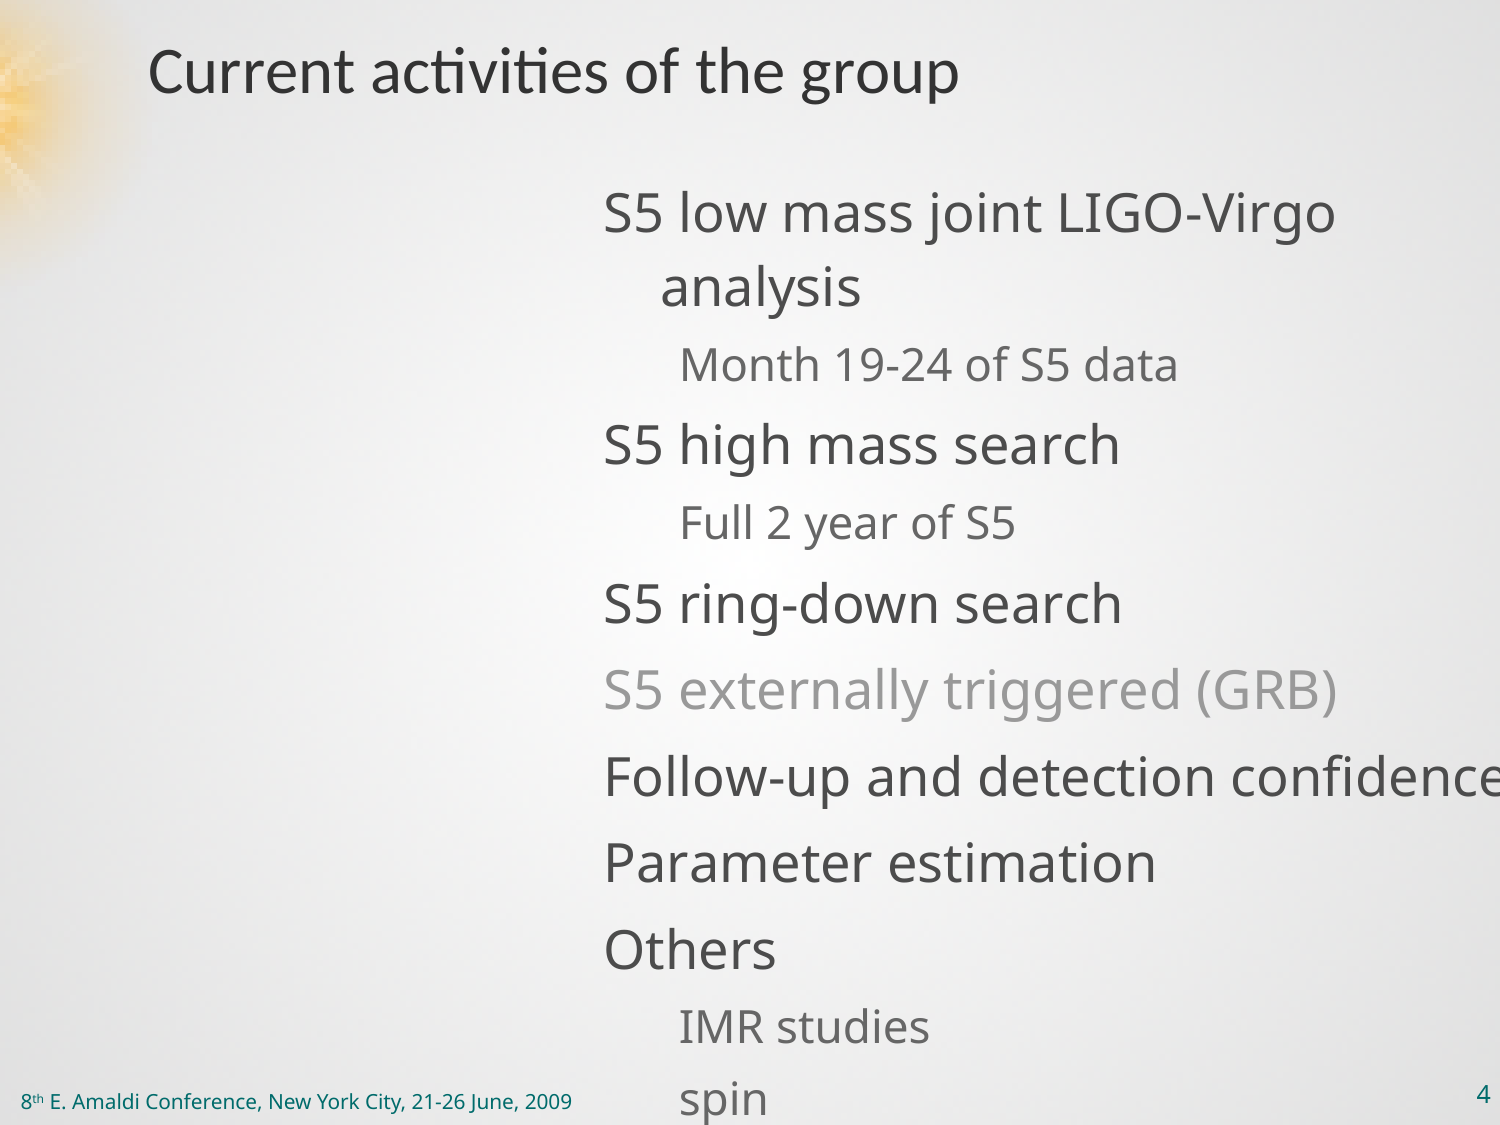

# Current activities of the group
S5 low mass joint LIGO-Virgo analysis
Month 19-24 of S5 data
S5 high mass search
Full 2 year of S5
S5 ring-down search
S5 externally triggered (GRB)
Follow-up and detection confidence
Parameter estimation
Others
IMR studies
spin
Detector characterisation
Preparing for upcoming science runs